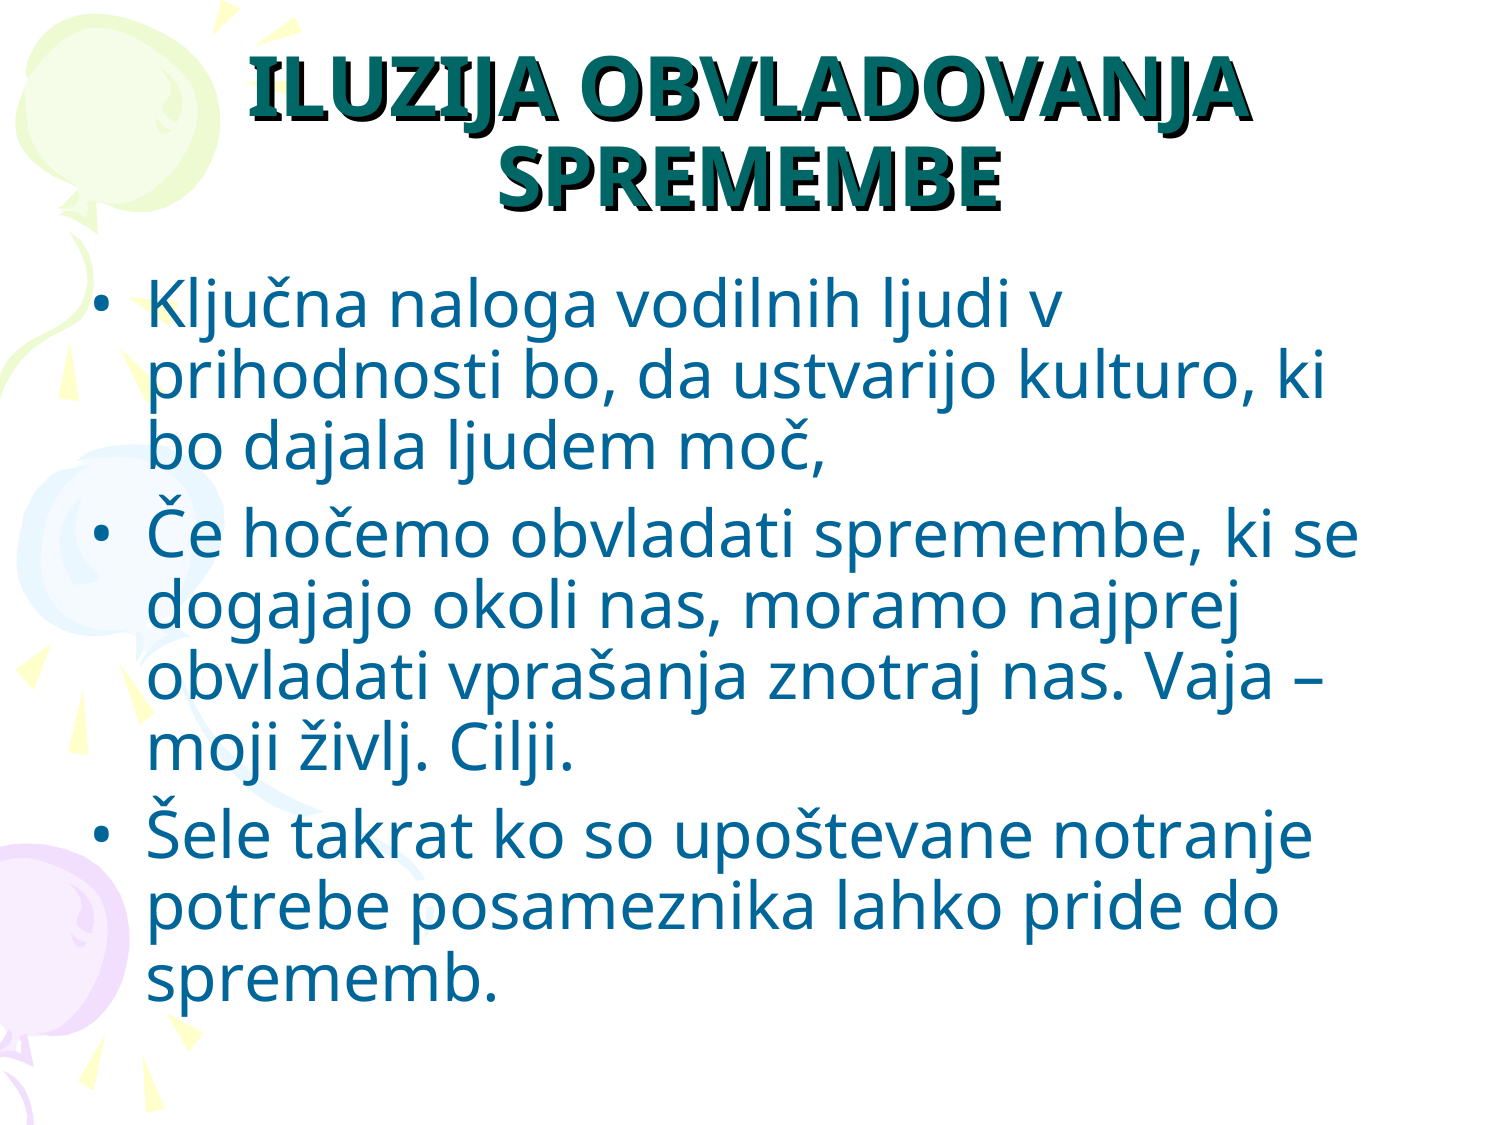

# ILUZIJA OBVLADOVANJA SPREMEMBE
Ključna naloga vodilnih ljudi v prihodnosti bo, da ustvarijo kulturo, ki bo dajala ljudem moč,
Če hočemo obvladati spremembe, ki se dogajajo okoli nas, moramo najprej obvladati vprašanja znotraj nas. Vaja – moji življ. Cilji.
Šele takrat ko so upoštevane notranje potrebe posameznika lahko pride do sprememb.